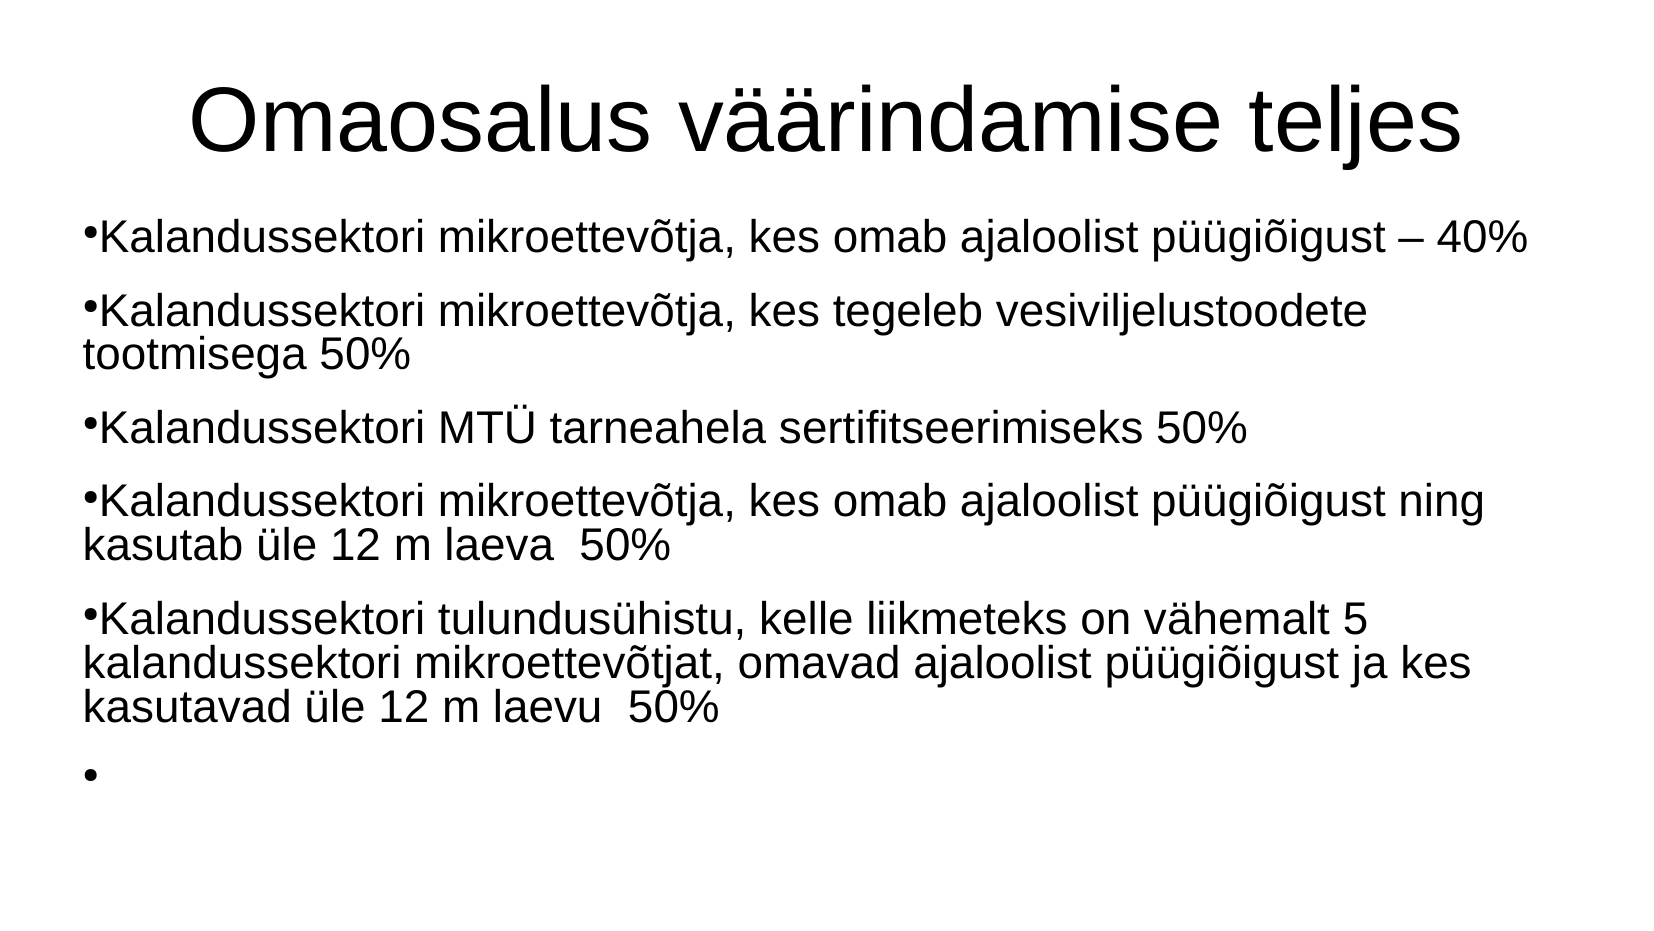

# Omaosalus väärindamise teljes
Kalandussektori mikroettevõtja, kes omab ajaloolist püügiõigust – 40%
Kalandussektori mikroettevõtja, kes tegeleb vesiviljelustoodete tootmisega 50%
Kalandussektori MTÜ tarneahela sertifitseerimiseks 50%
Kalandussektori mikroettevõtja, kes omab ajaloolist püügiõigust ning kasutab üle 12 m laeva 50%
Kalandussektori tulundusühistu, kelle liikmeteks on vähemalt 5 kalandussektori mikroettevõtjat, omavad ajaloolist püügiõigust ja kes kasutavad üle 12 m laevu 50%